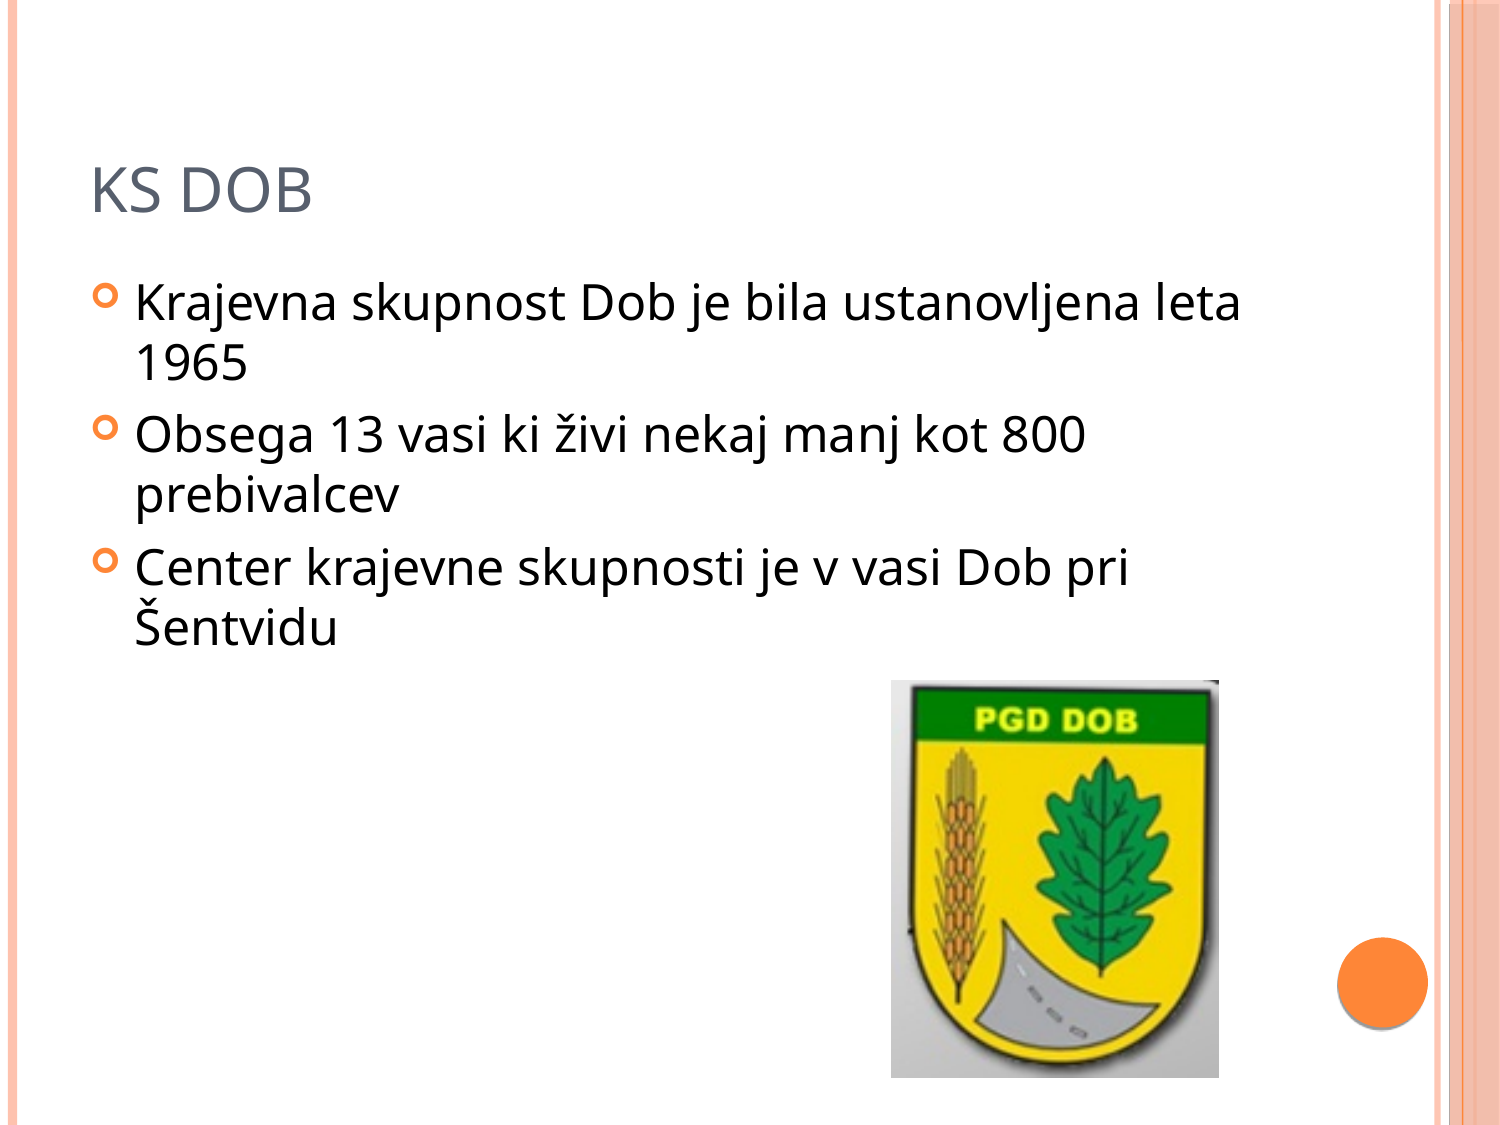

# KS DOB
Krajevna skupnost Dob je bila ustanovljena leta 1965
Obsega 13 vasi ki živi nekaj manj kot 800 prebivalcev
Center krajevne skupnosti je v vasi Dob pri Šentvidu